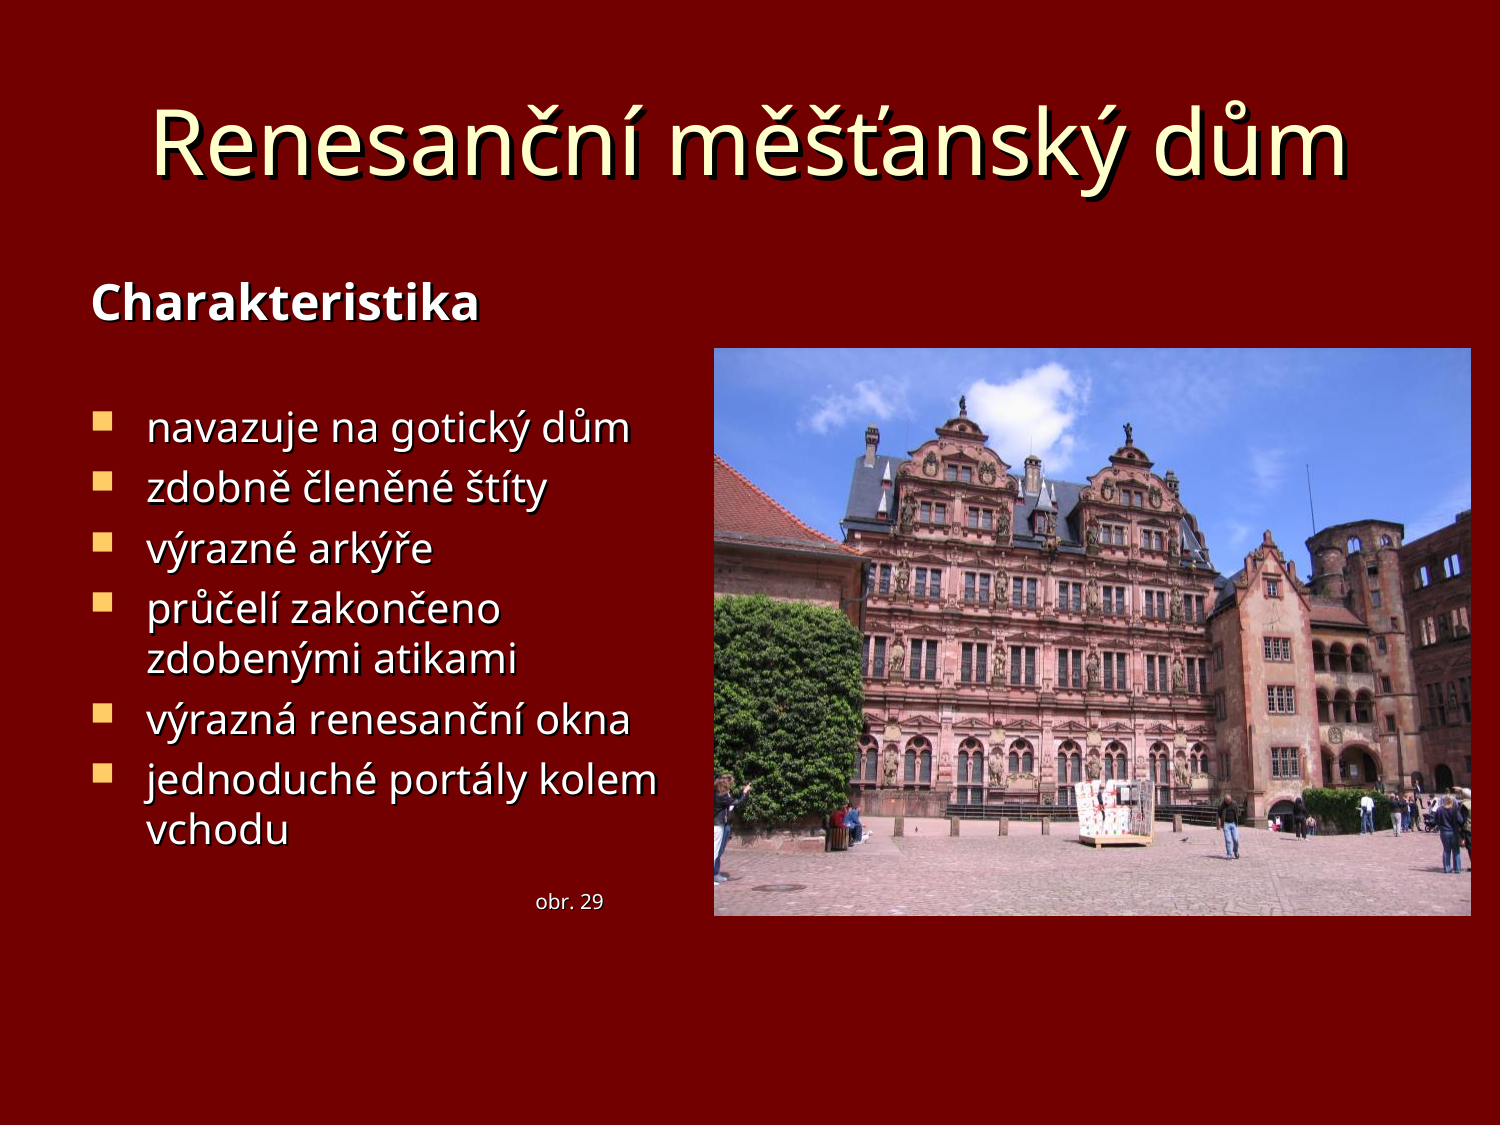

# Renesanční měšťanský dům
Charakteristika
navazuje na gotický dům
zdobně členěné štíty
výrazné arkýře
průčelí zakončeno zdobenými atikami
výrazná renesanční okna
jednoduché portály kolem vchodu
 obr. 29